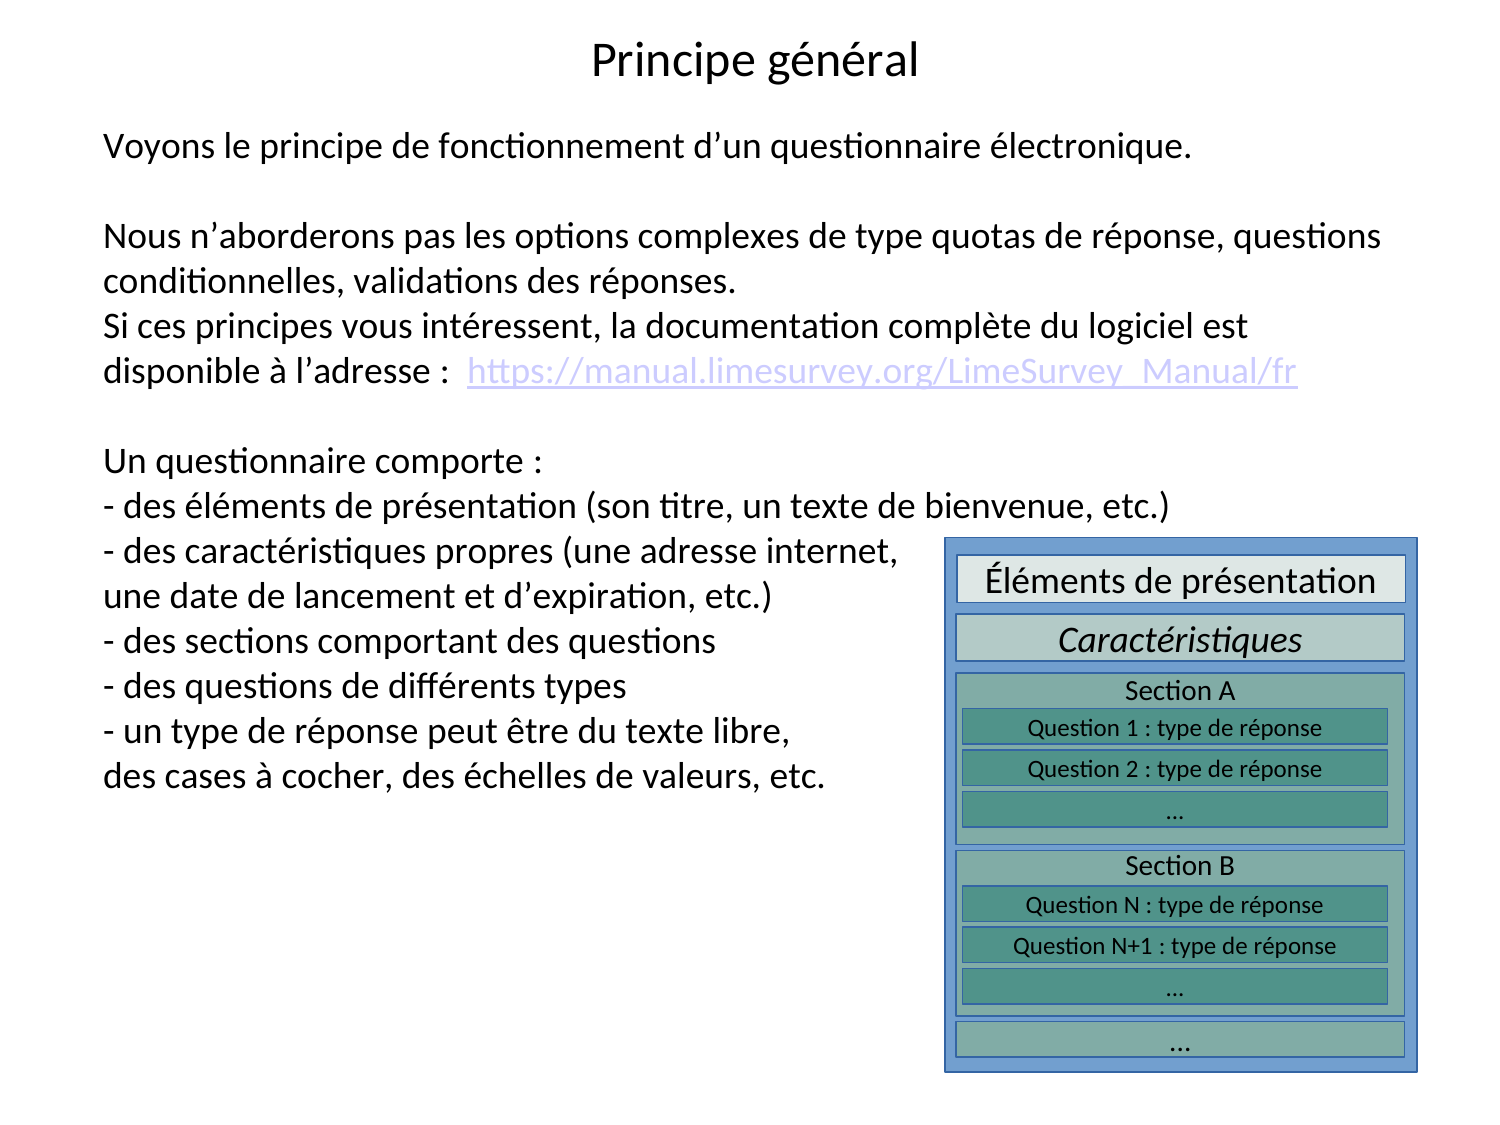

Principe général
Voyons le principe de fonctionnement d’un questionnaire électronique.
Nous n’aborderons pas les options complexes de type quotas de réponse, questions conditionnelles, validations des réponses.
Si ces principes vous intéressent, la documentation complète du logiciel est disponible à l’adresse : https://manual.limesurvey.org/LimeSurvey_Manual/fr
Un questionnaire comporte :
- des éléments de présentation (son titre, un texte de bienvenue, etc.)
- des caractéristiques propres (une adresse internet,
une date de lancement et d’expiration, etc.)
- des sections comportant des questions
- des questions de différents types
- un type de réponse peut être du texte libre,
des cases à cocher, des échelles de valeurs, etc.
Éléments de présentation
Caractéristiques
Section A
Question 1 : type de réponse
Question 2 : type de réponse
...
Section B
Question N : type de réponse
Question N+1 : type de réponse
...
...